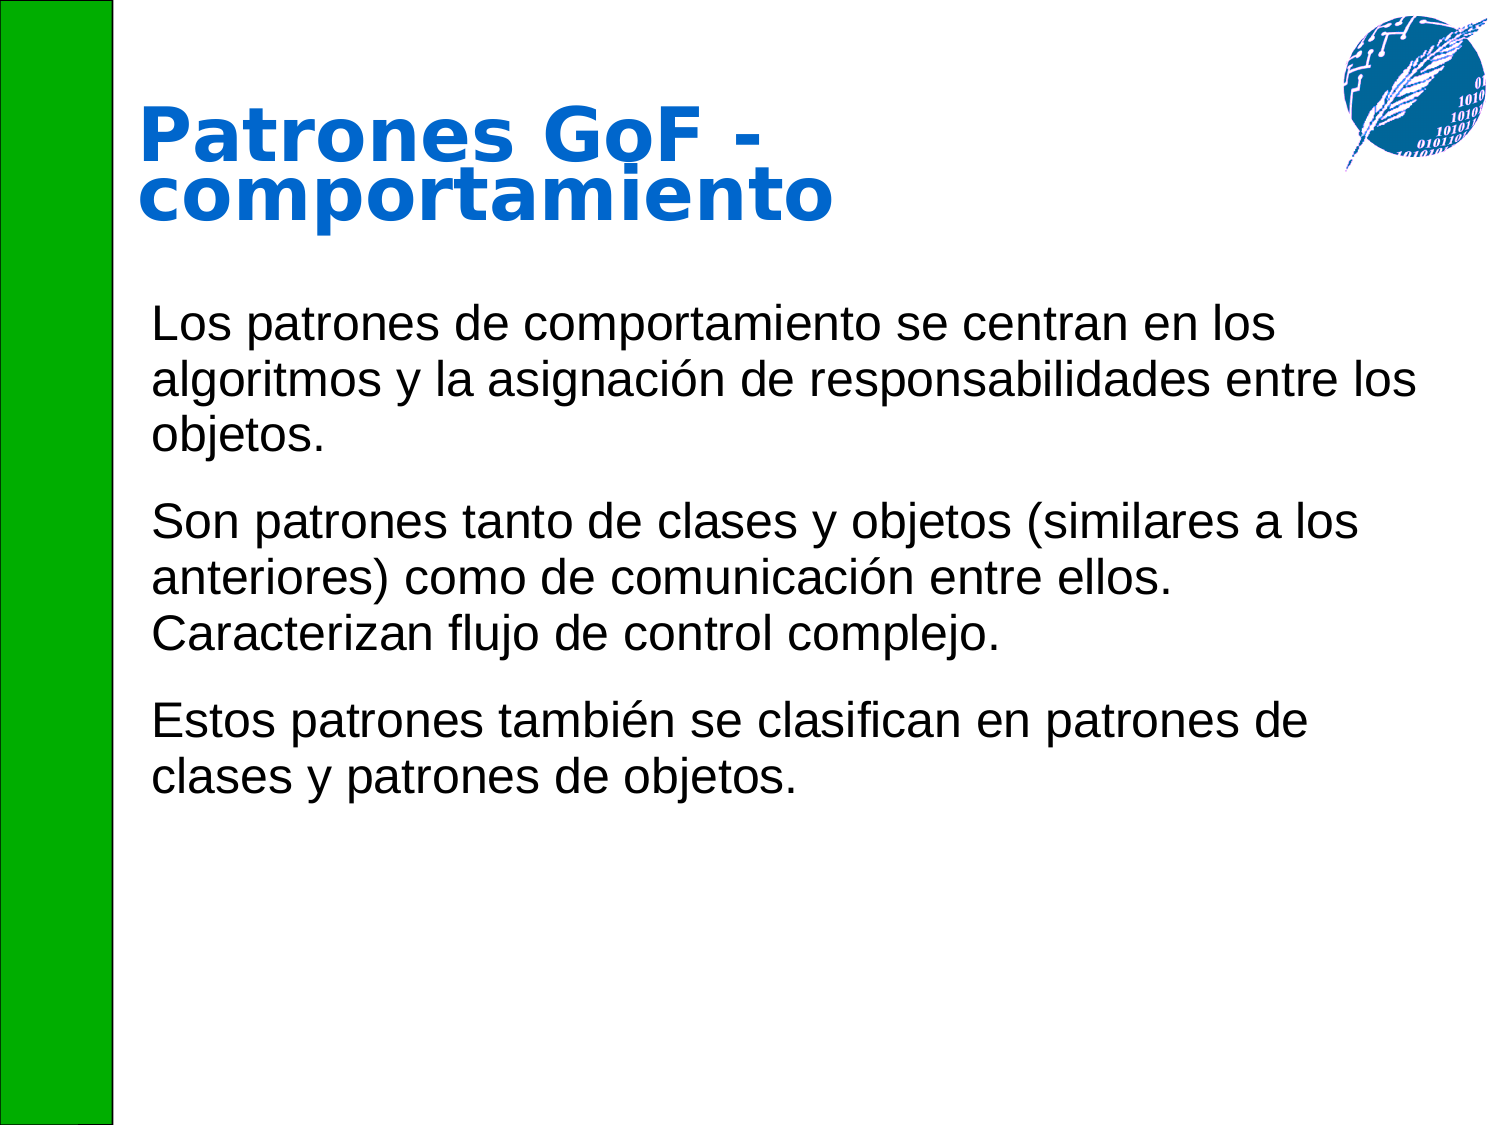

# Patrones GoF - comportamiento
Los patrones de comportamiento se centran en los algoritmos y la asignación de responsabilidades entre los objetos.
Son patrones tanto de clases y objetos (similares a los anteriores) como de comunicación entre ellos. Caracterizan flujo de control complejo.
Estos patrones también se clasifican en patrones de clases y patrones de objetos.